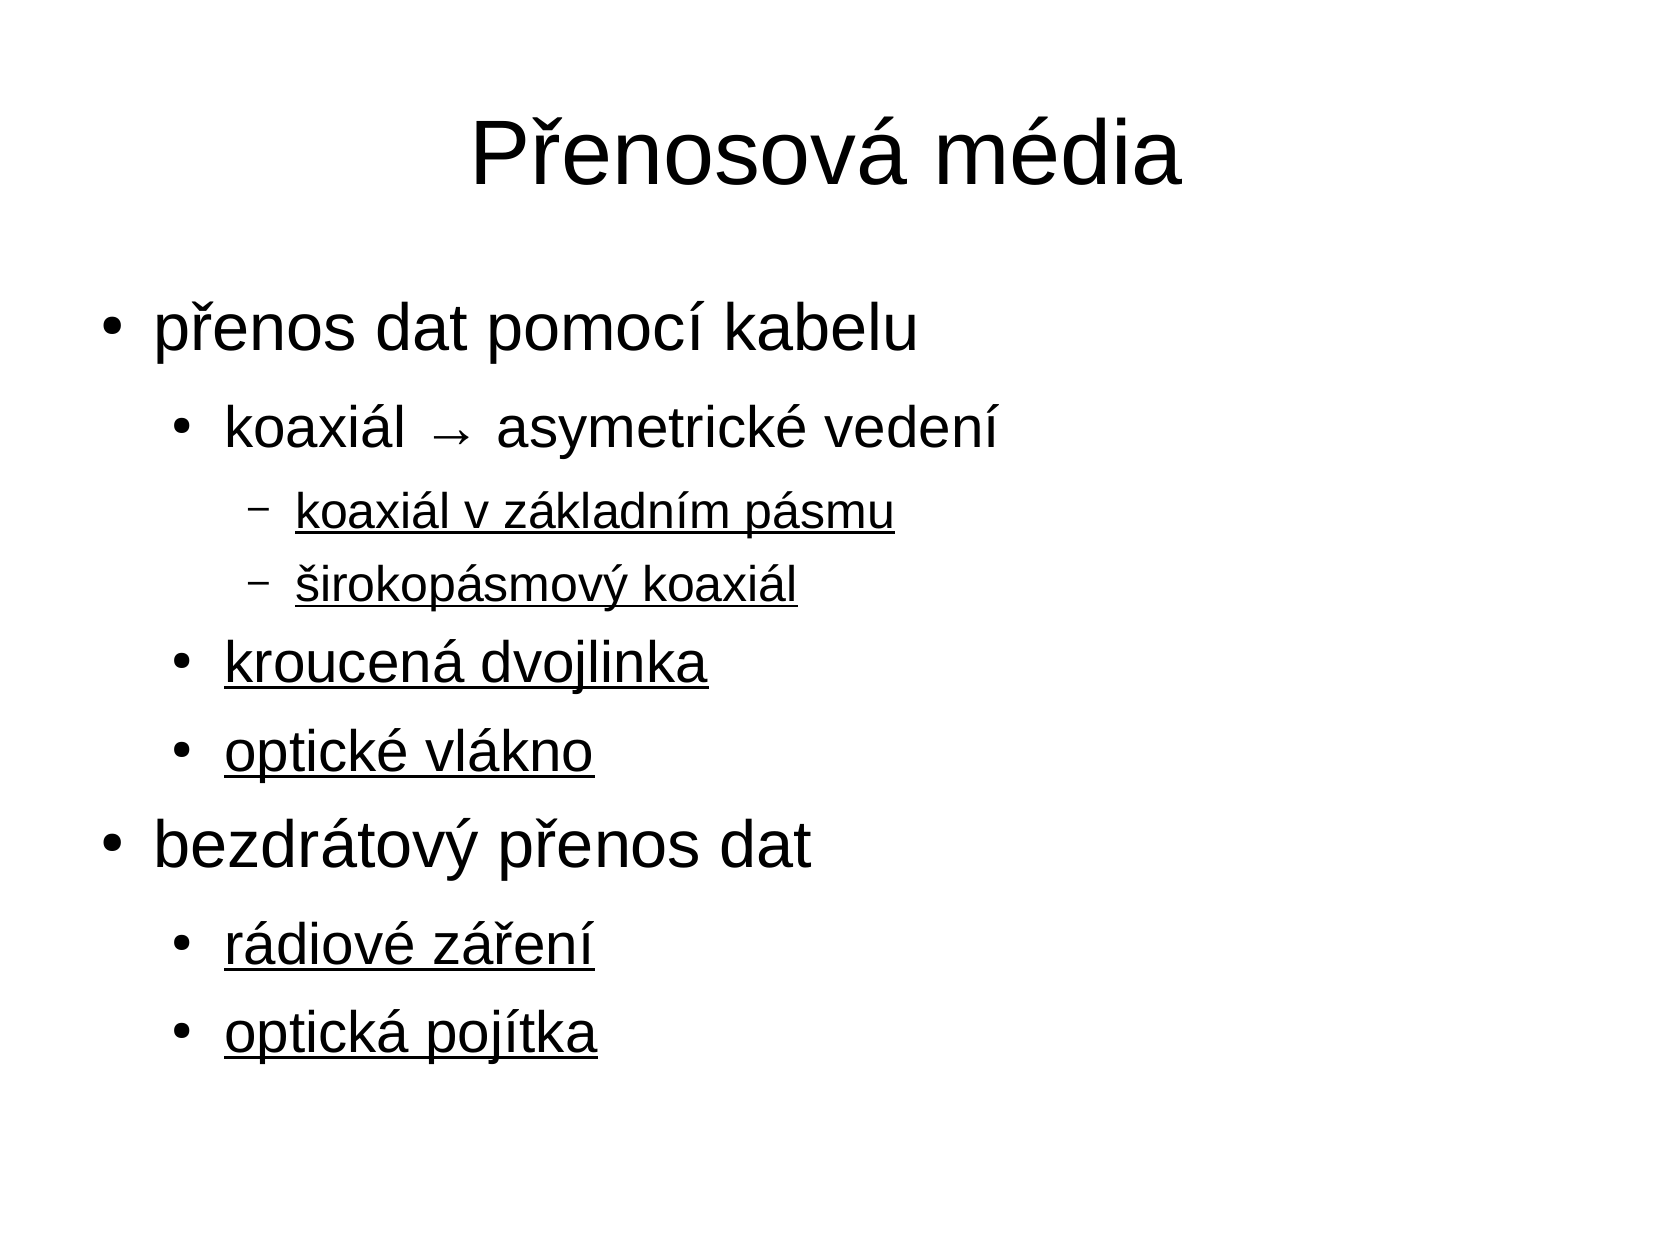

# Přenosová média
přenos dat pomocí kabelu
koaxiál → asymetrické vedení
koaxiál v základním pásmu
širokopásmový koaxiál
kroucená dvojlinka
optické vlákno
bezdrátový přenos dat
rádiové záření
optická pojítka